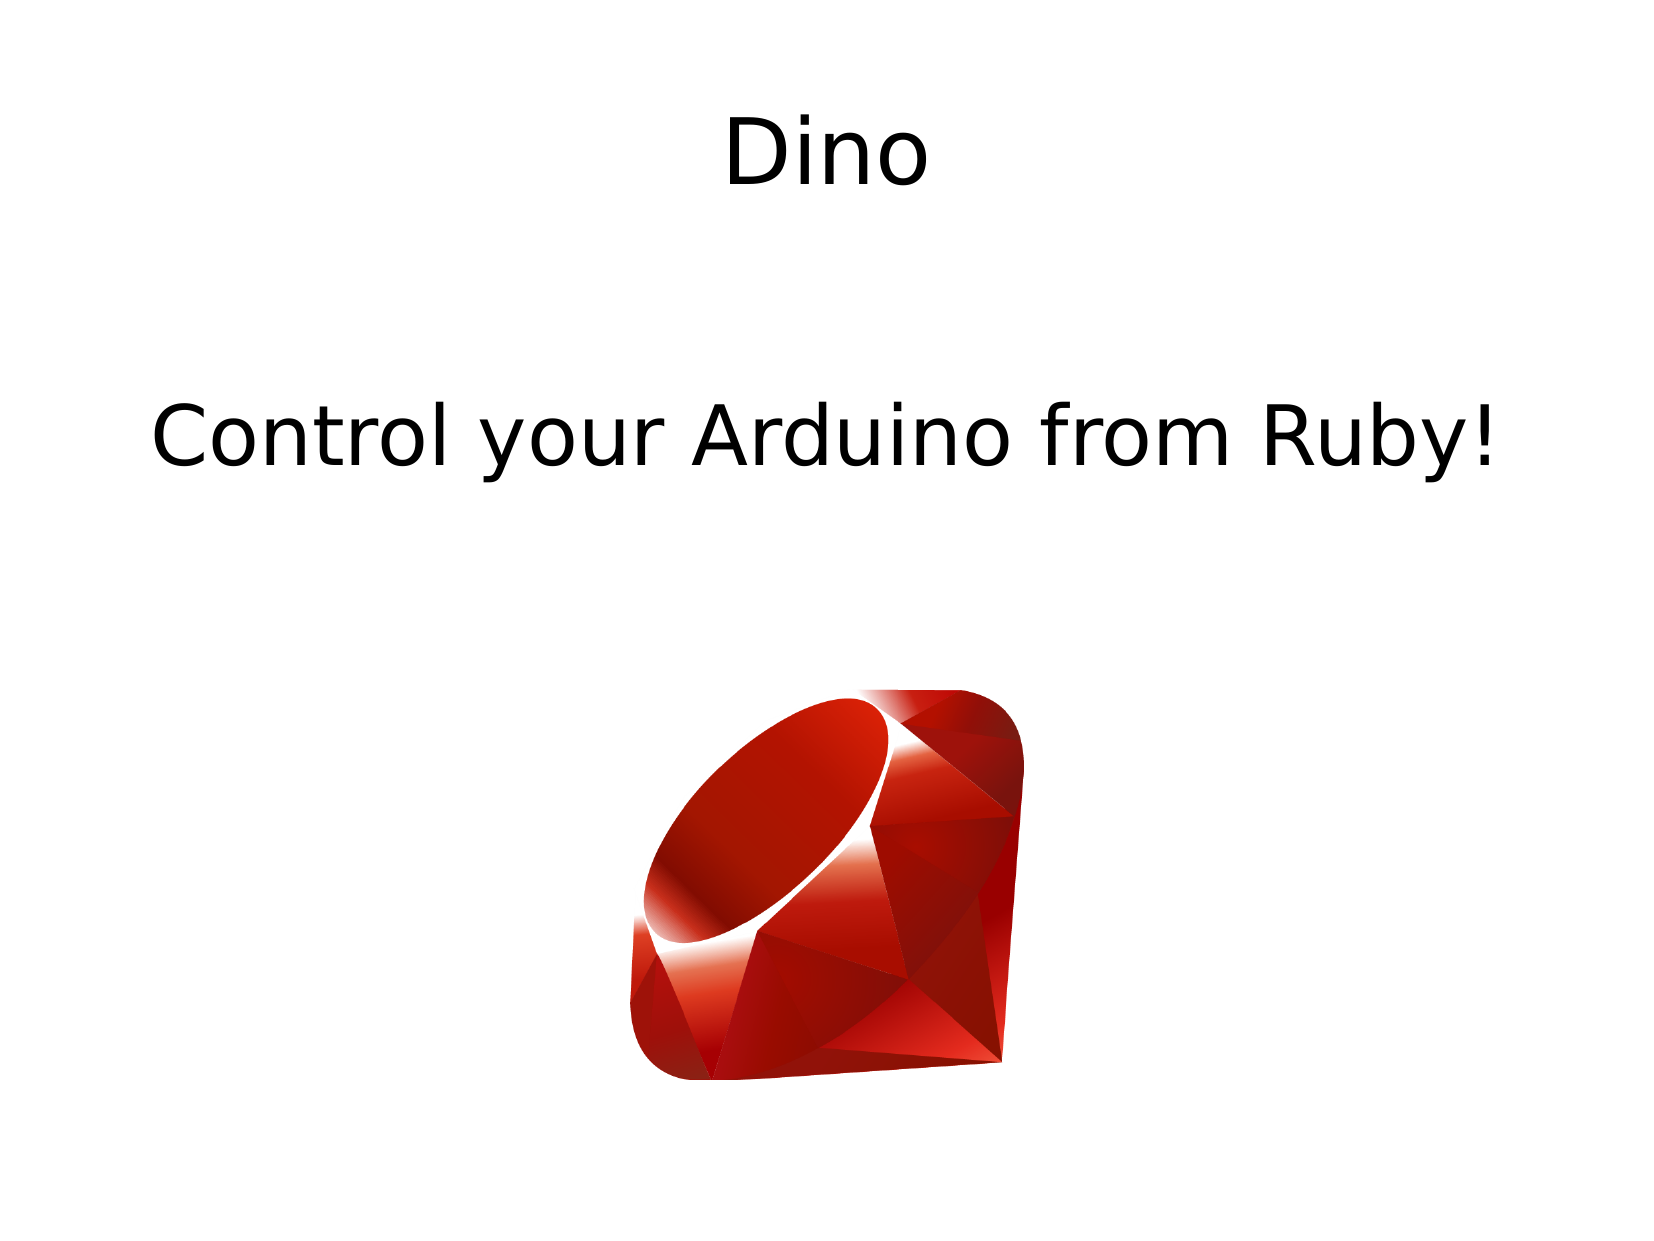

# Dino
Control your Arduino from Ruby!